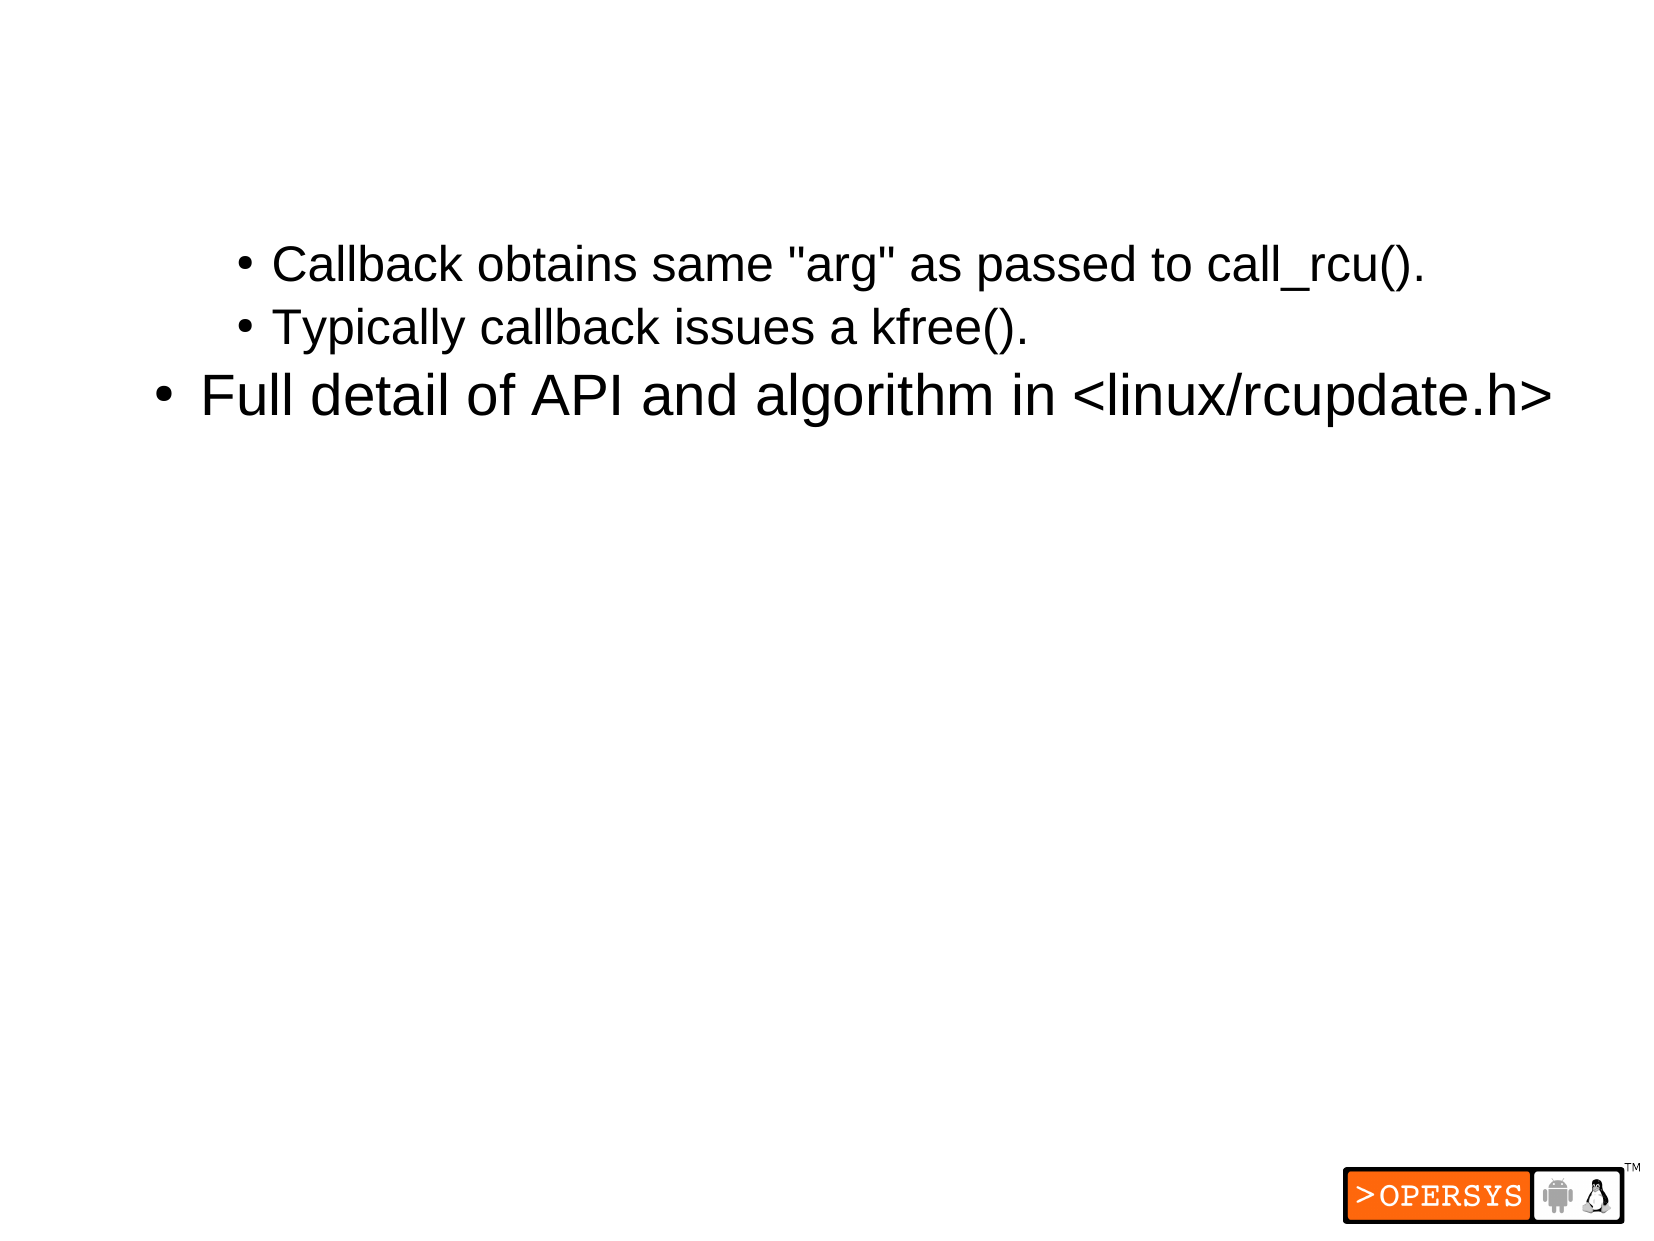

# Callback obtains same "arg" as passed to call_rcu().
Typically callback issues a kfree().
Full detail of API and algorithm in <linux/rcupdate.h>